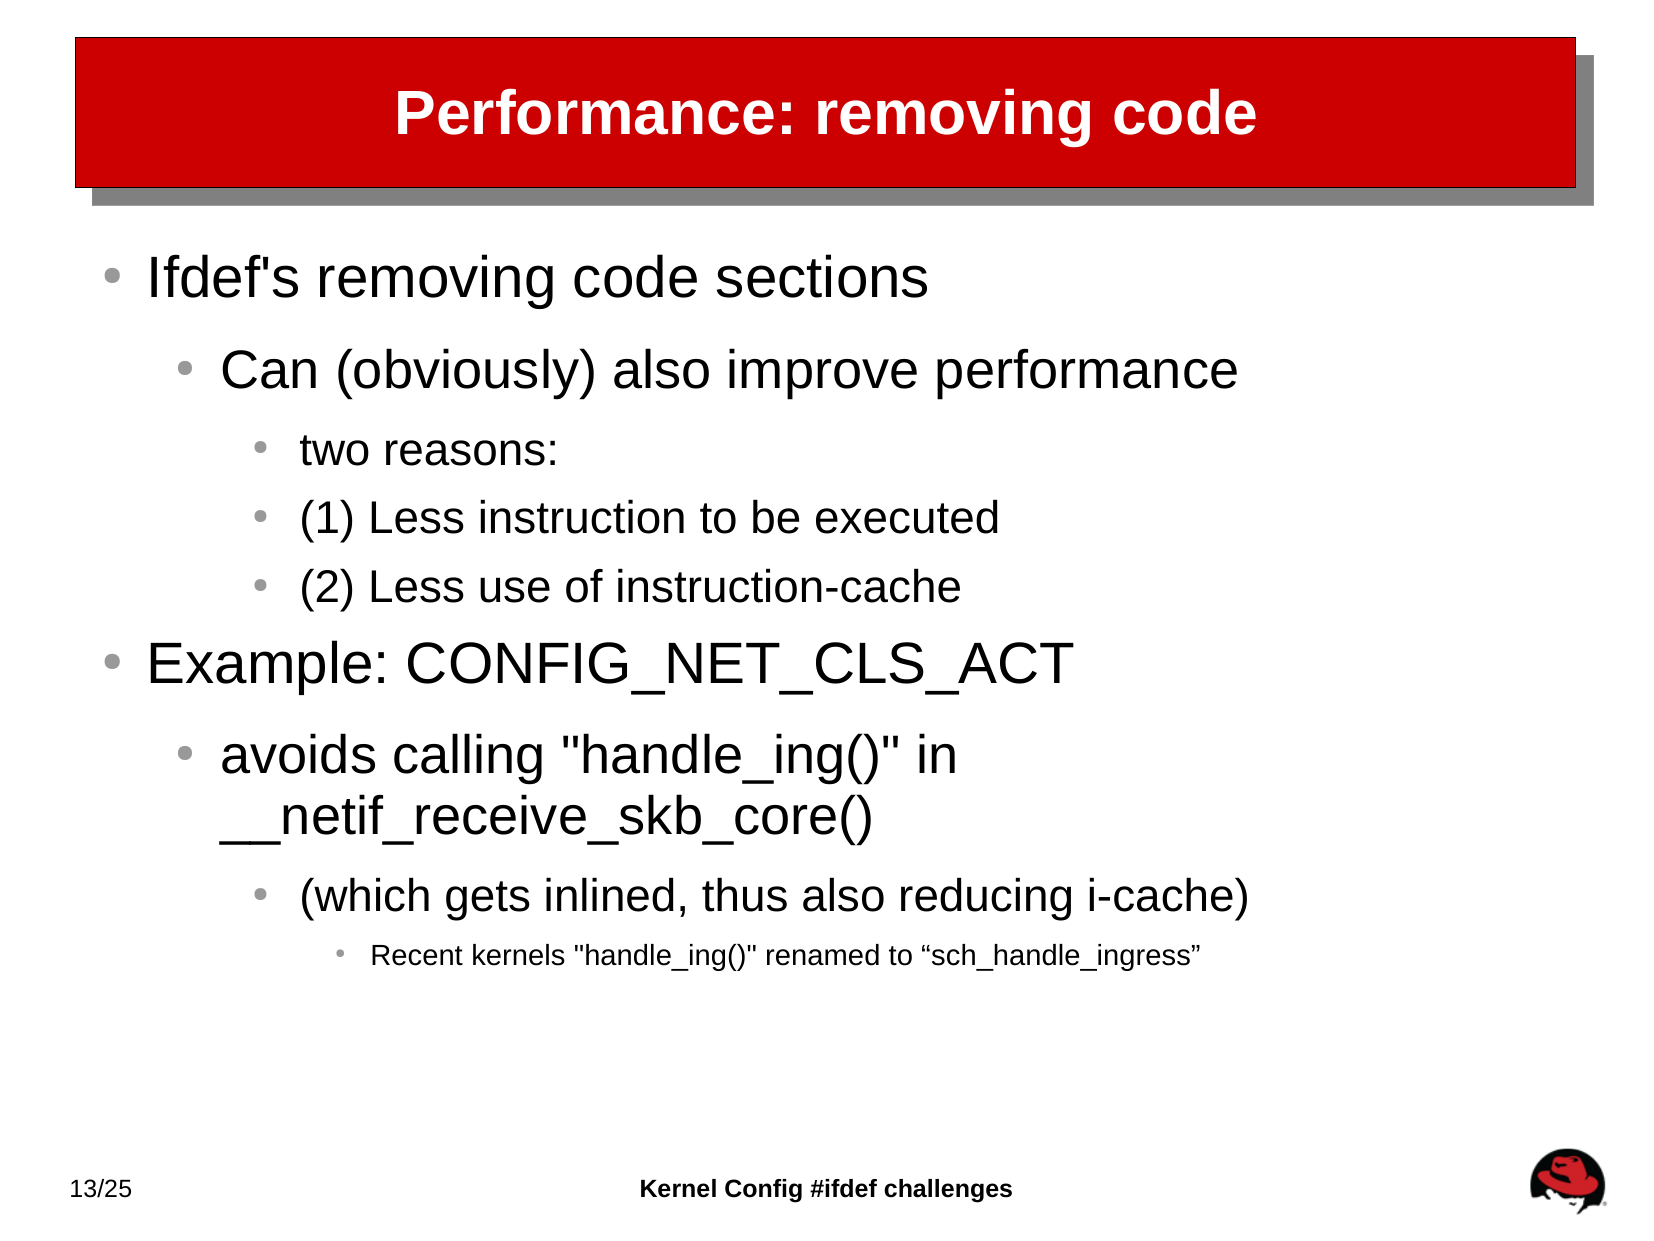

# Performance: removing code
Ifdef's removing code sections
Can (obviously) also improve performance
two reasons:
(1) Less instruction to be executed
(2) Less use of instruction-cache
Example: CONFIG_NET_CLS_ACT
avoids calling "handle_ing()" in __netif_receive_skb_core()
(which gets inlined, thus also reducing i-cache)
Recent kernels "handle_ing()" renamed to “sch_handle_ingress”